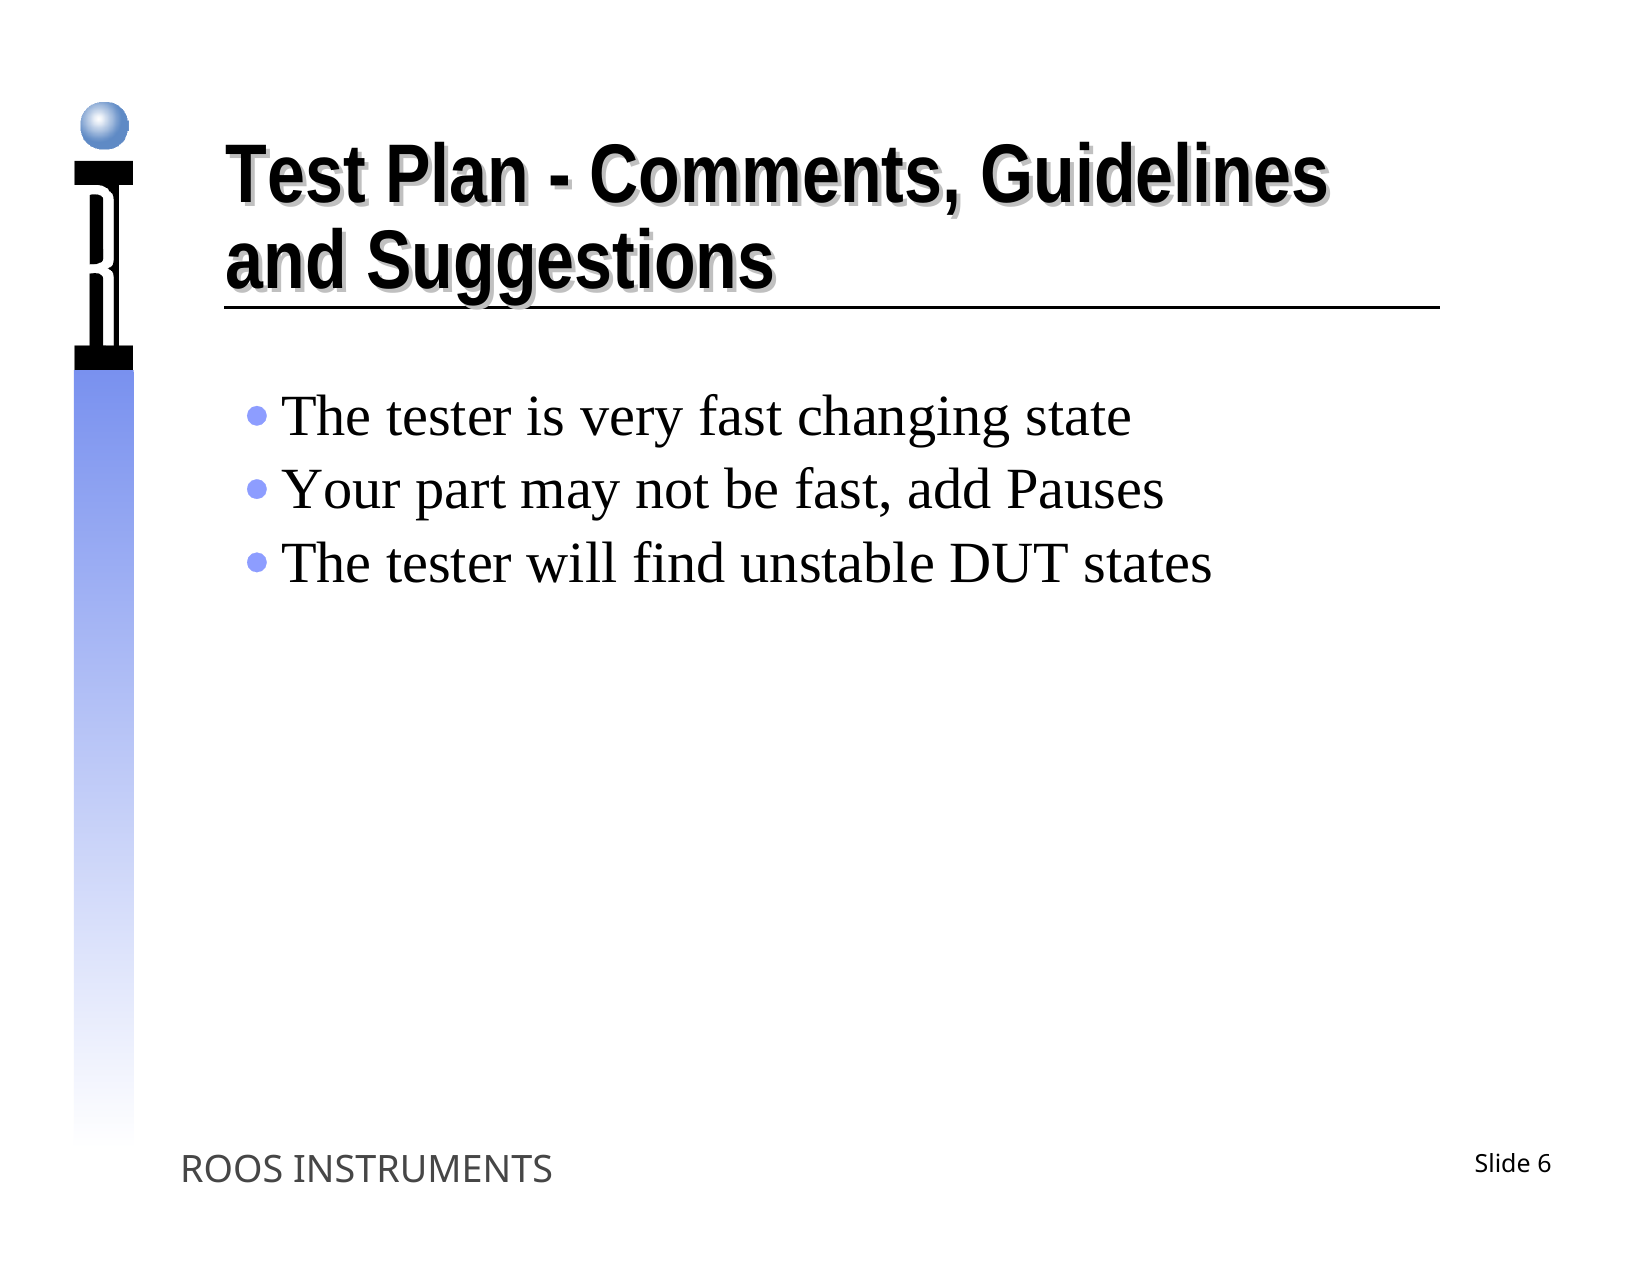

Test Plan - Comments, Guidelines and Suggestions
The tester is very fast changing state
Your part may not be fast, add Pauses
The tester will find unstable DUT states
6